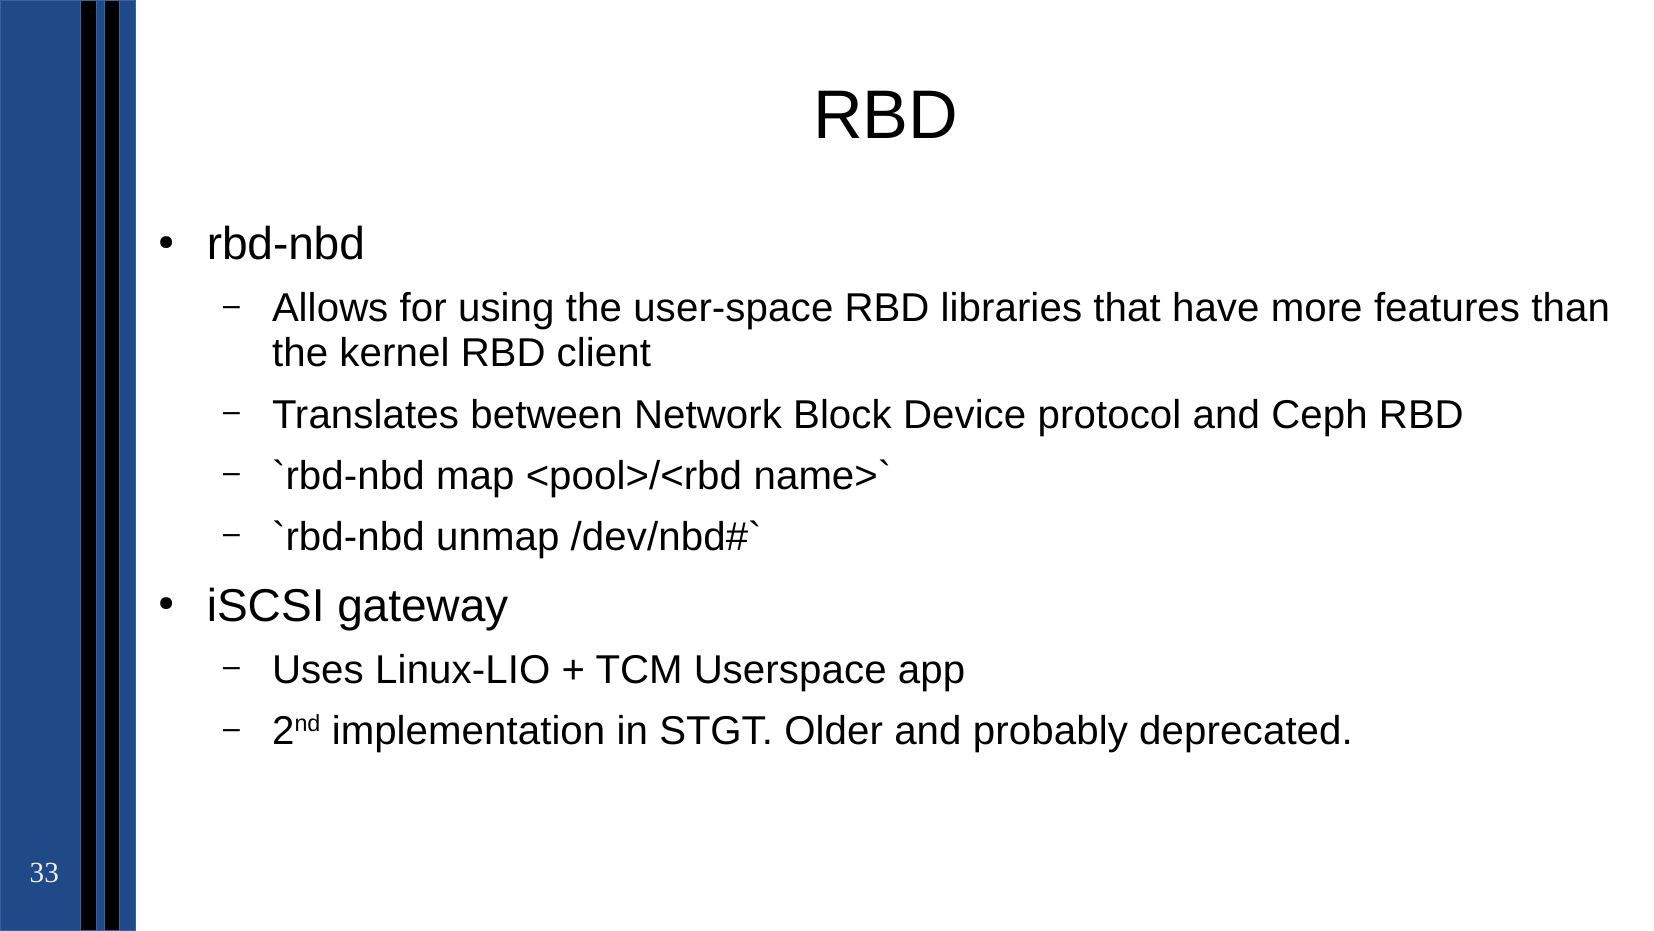

# RBD
rbd-nbd
Allows for using the user-space RBD libraries that have more features than the kernel RBD client
Translates between Network Block Device protocol and Ceph RBD
`rbd-nbd map <pool>/<rbd name>`
`rbd-nbd unmap /dev/nbd#`
iSCSI gateway
Uses Linux-LIO + TCM Userspace app
2nd implementation in STGT. Older and probably deprecated.
33